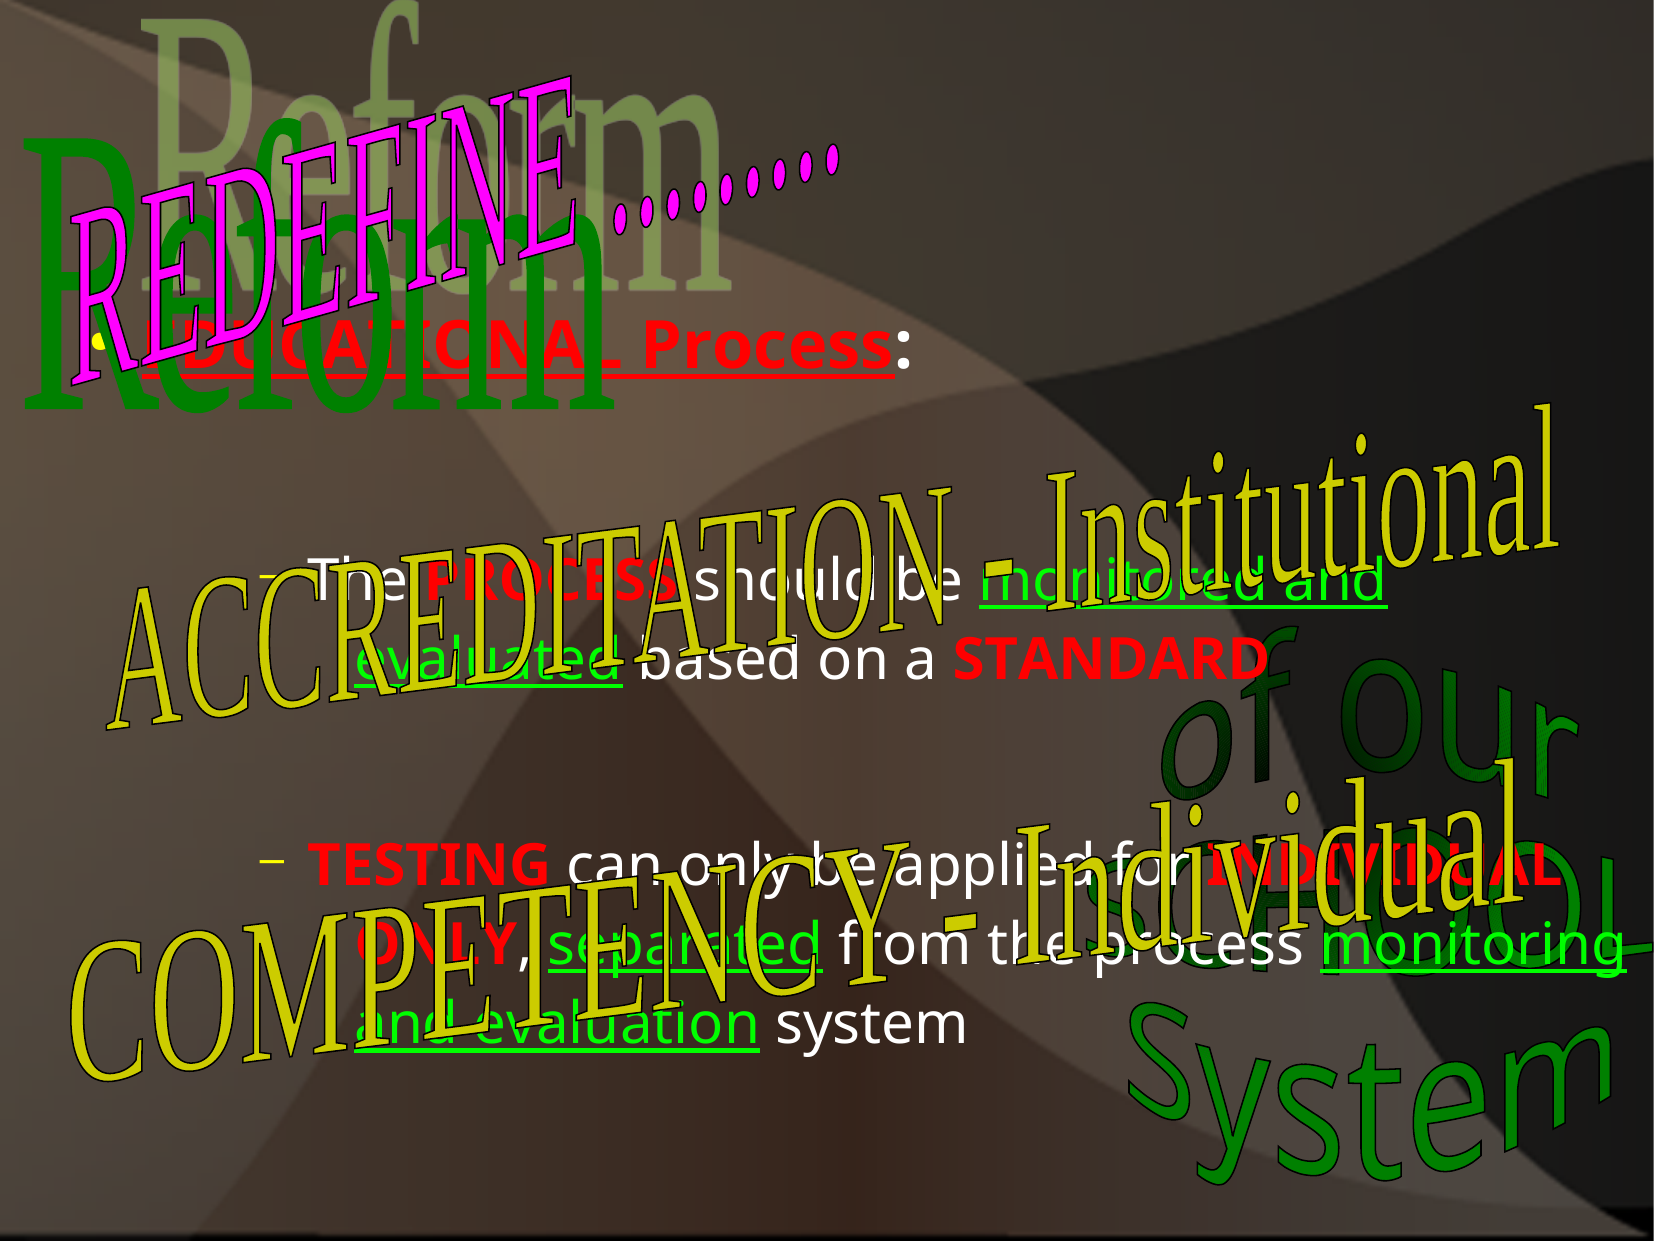

REDEFINE .........
Reform
# EDUCATIONAL Process:
The PROCESS should be monitored and evaluated based on a STANDARD
TESTING can only be applied for INDIVIDUAL ONLY, separated from the process monitoring and evaluation system
ACCREDITATION - Institutional
of our
SCHOOL
System
COMPETENCY - Individual